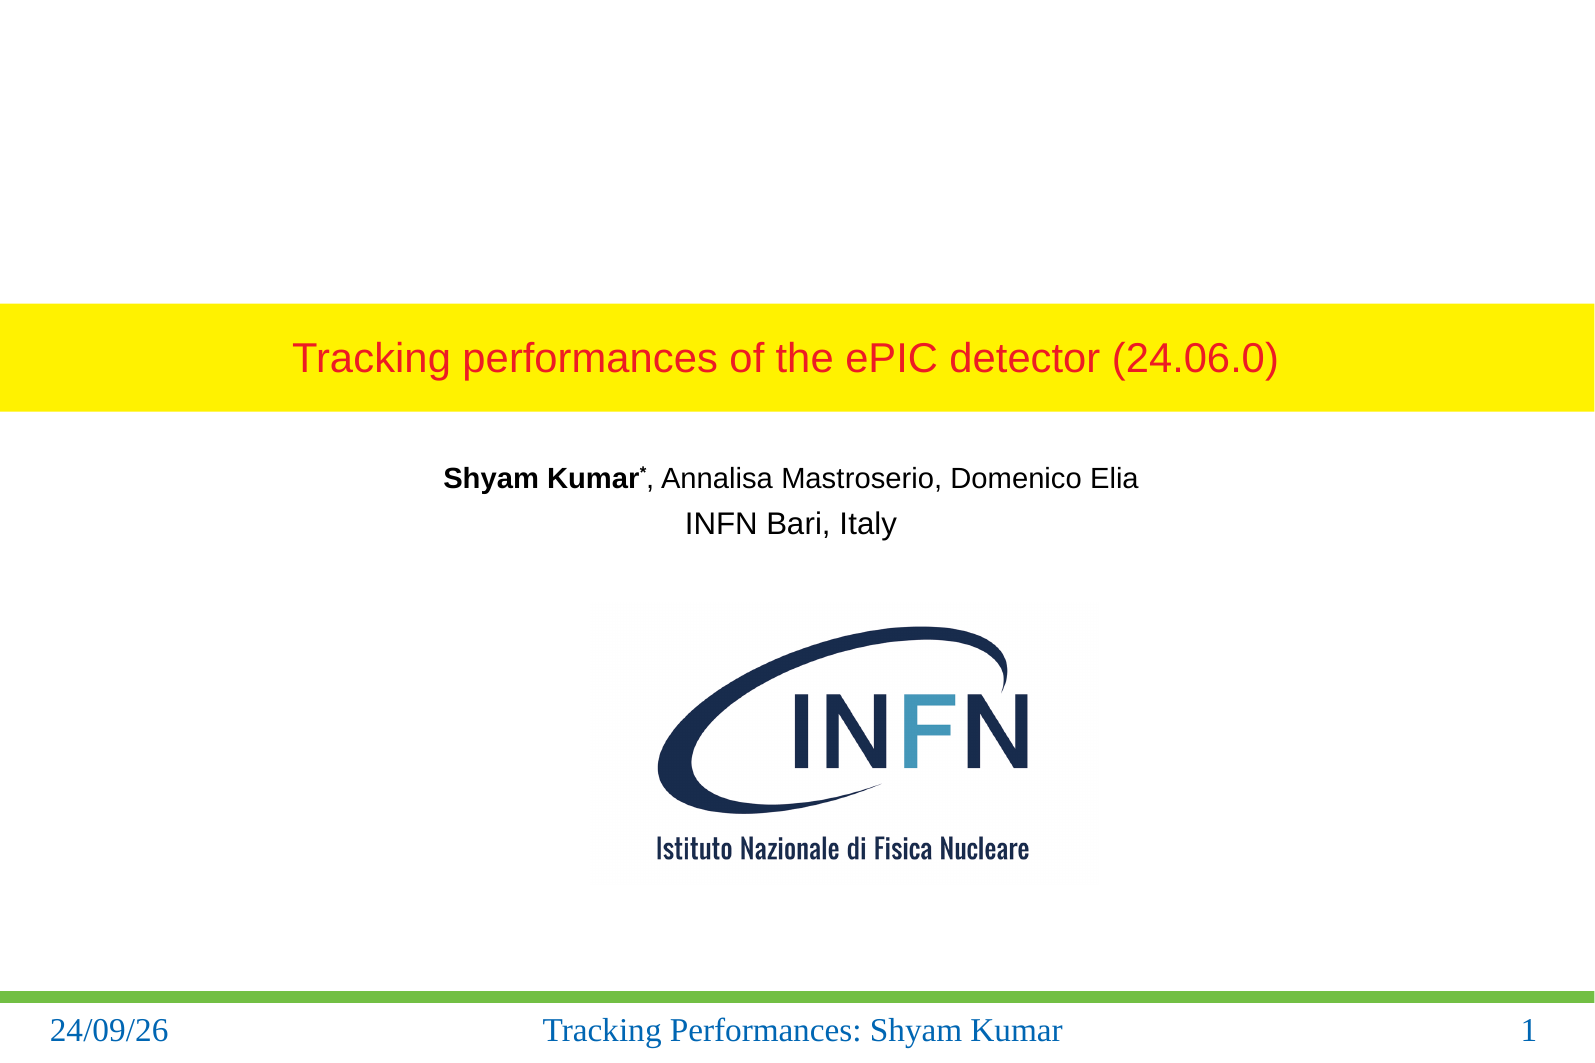

# Tracking performances of the ePIC detector (24.06.0)
Shyam Kumar*, Annalisa Mastroserio, Domenico Elia
INFN Bari, Italy
Tracking Performances: Shyam Kumar
1